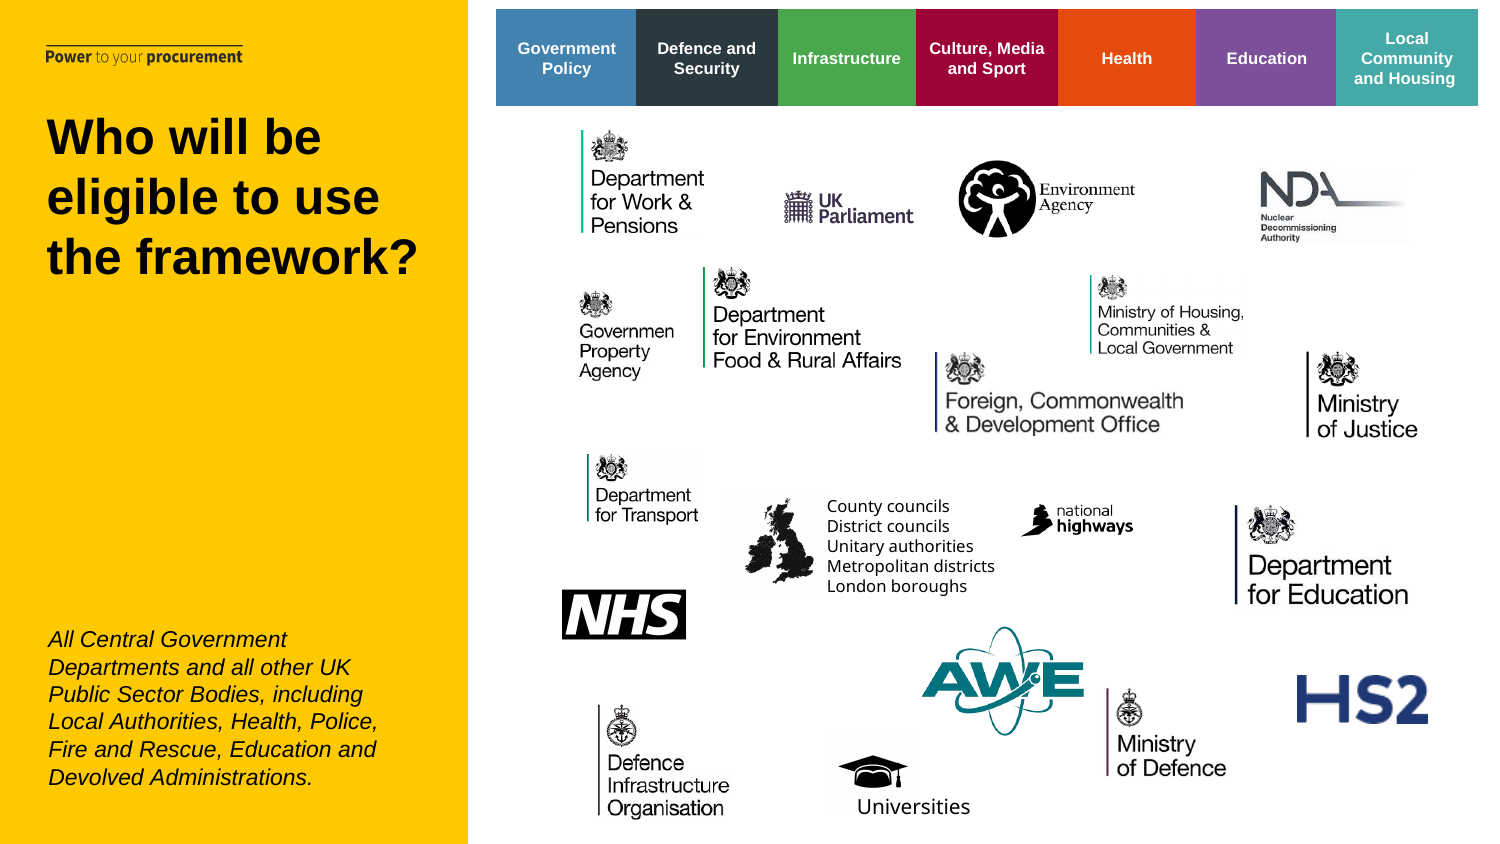

Government Policy
Defence and Security
Infrastructure
Culture, Media and Sport
Health
Education
Local Community and Housing
# Who will be eligible to use the framework?
County councils
District councils
Unitary authorities
Metropolitan districts
London boroughs
All Central Government Departments and all other UK Public Sector Bodies, including Local Authorities, Health, Police, Fire and Rescue, Education and Devolved Administrations.
Universities